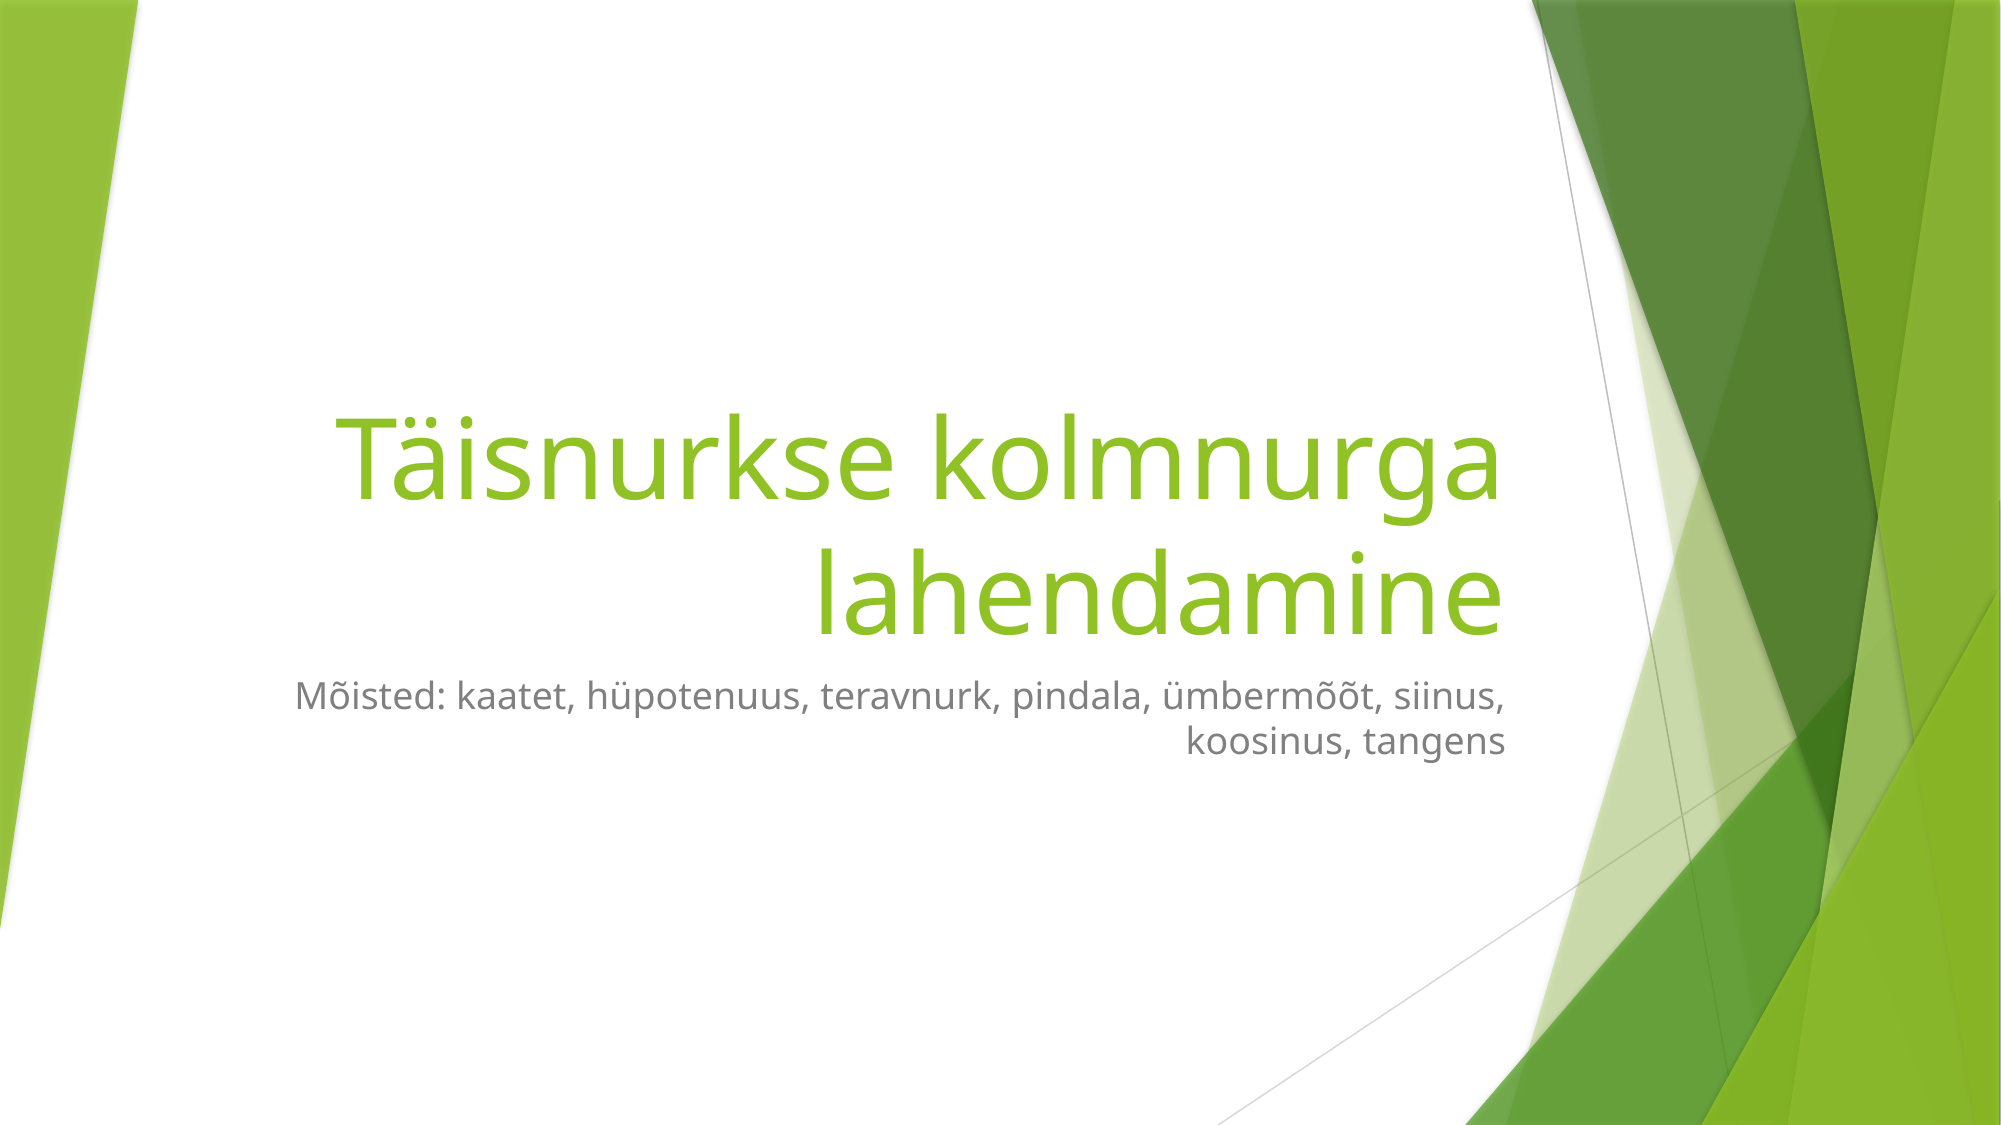

# Täisnurkse kolmnurga lahendamine
Mõisted: kaatet, hüpotenuus, teravnurk, pindala, ümbermõõt, siinus, koosinus, tangens